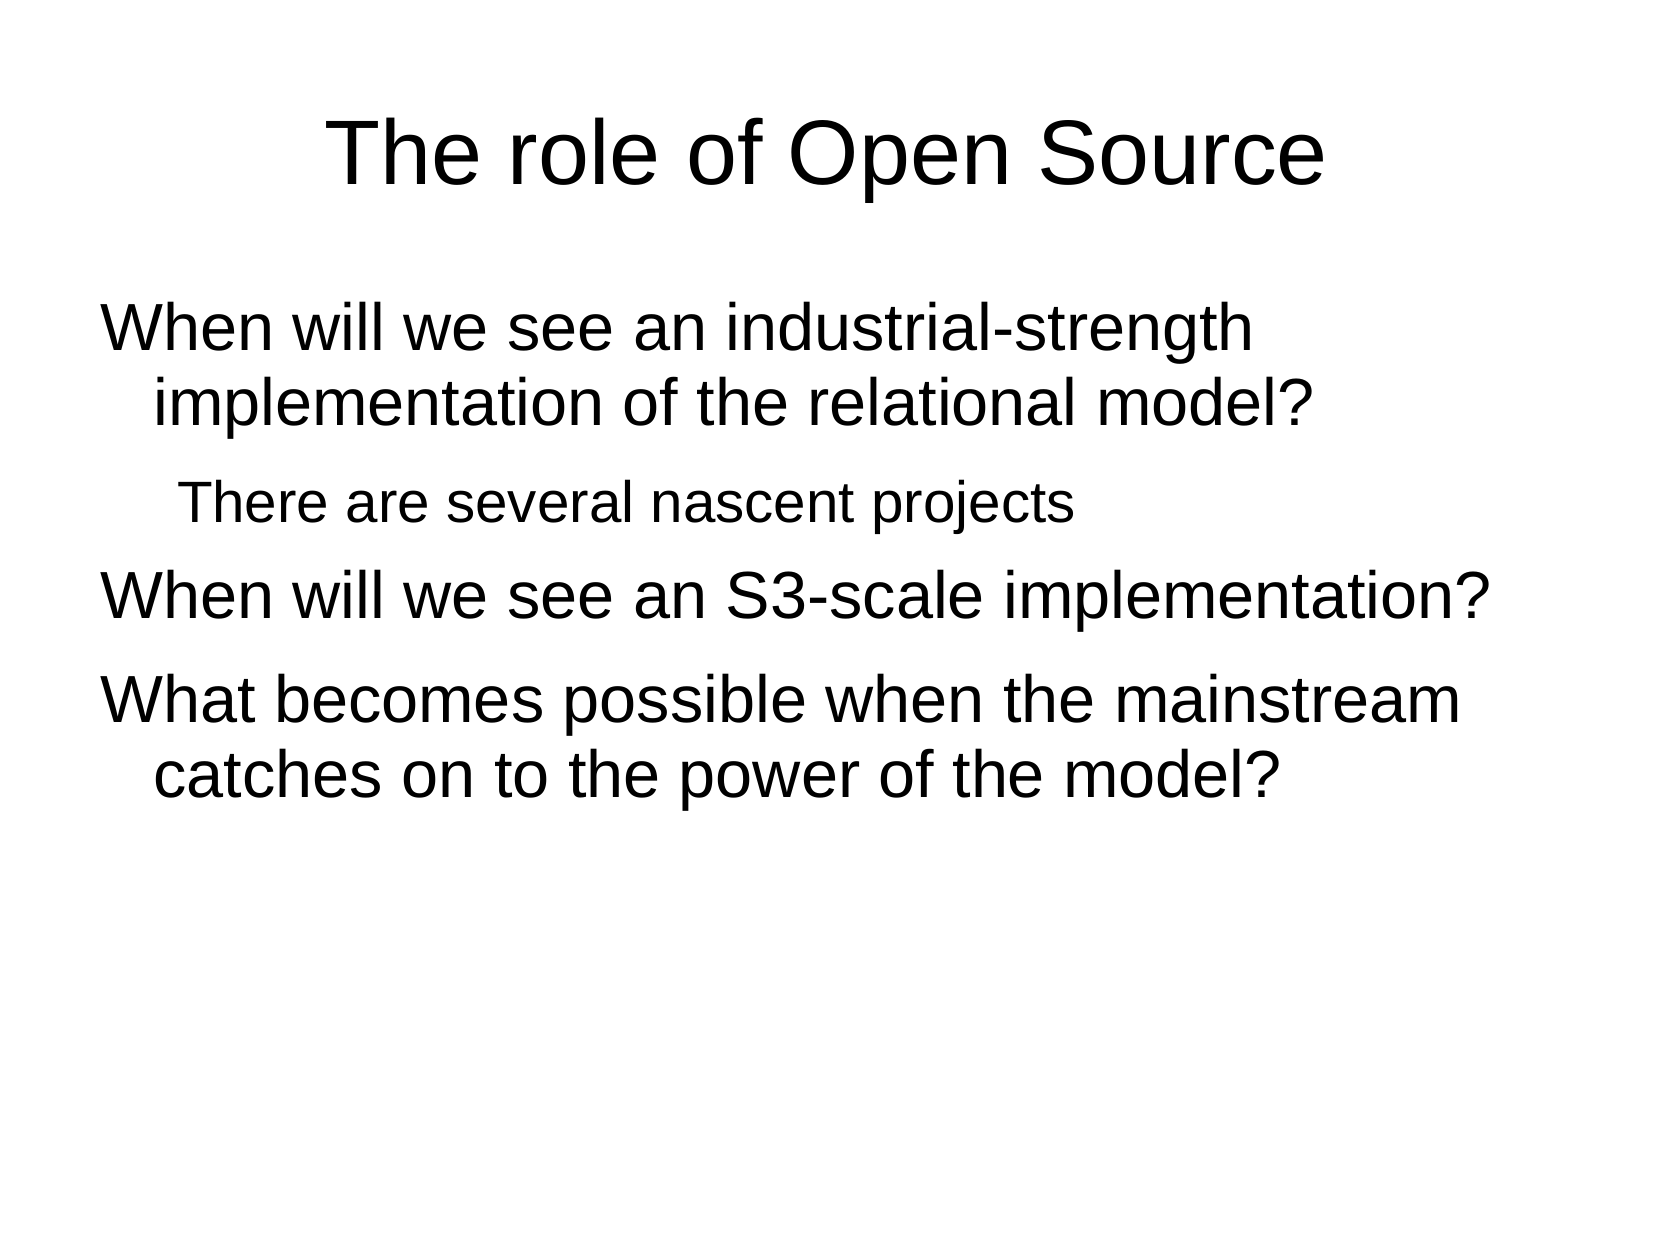

# The role of Open Source
When will we see an industrial-strength implementation of the relational model?
There are several nascent projects
When will we see an S3-scale implementation?
What becomes possible when the mainstream catches on to the power of the model?